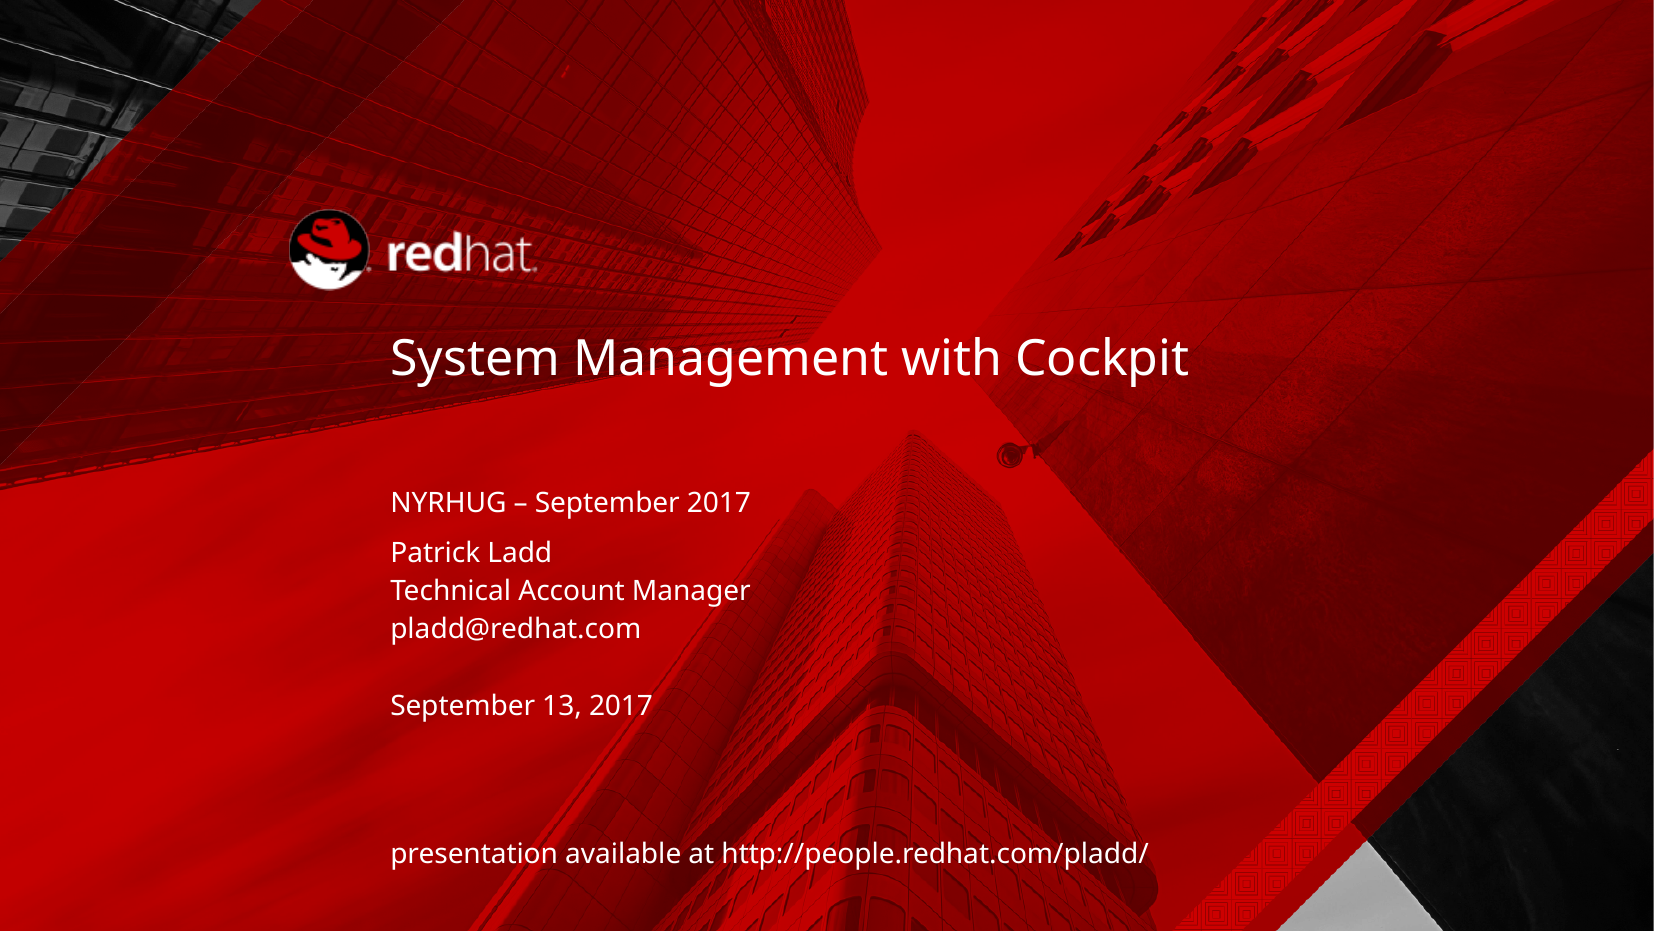

# System Management with Cockpit
NYRHUG – September 2017
Patrick Ladd
Technical Account Manager
pladd@redhat.com
September 13, 2017
presentation available at http://people.redhat.com/pladd/
INSERT DESIGNATOR, IF NEEDED
1